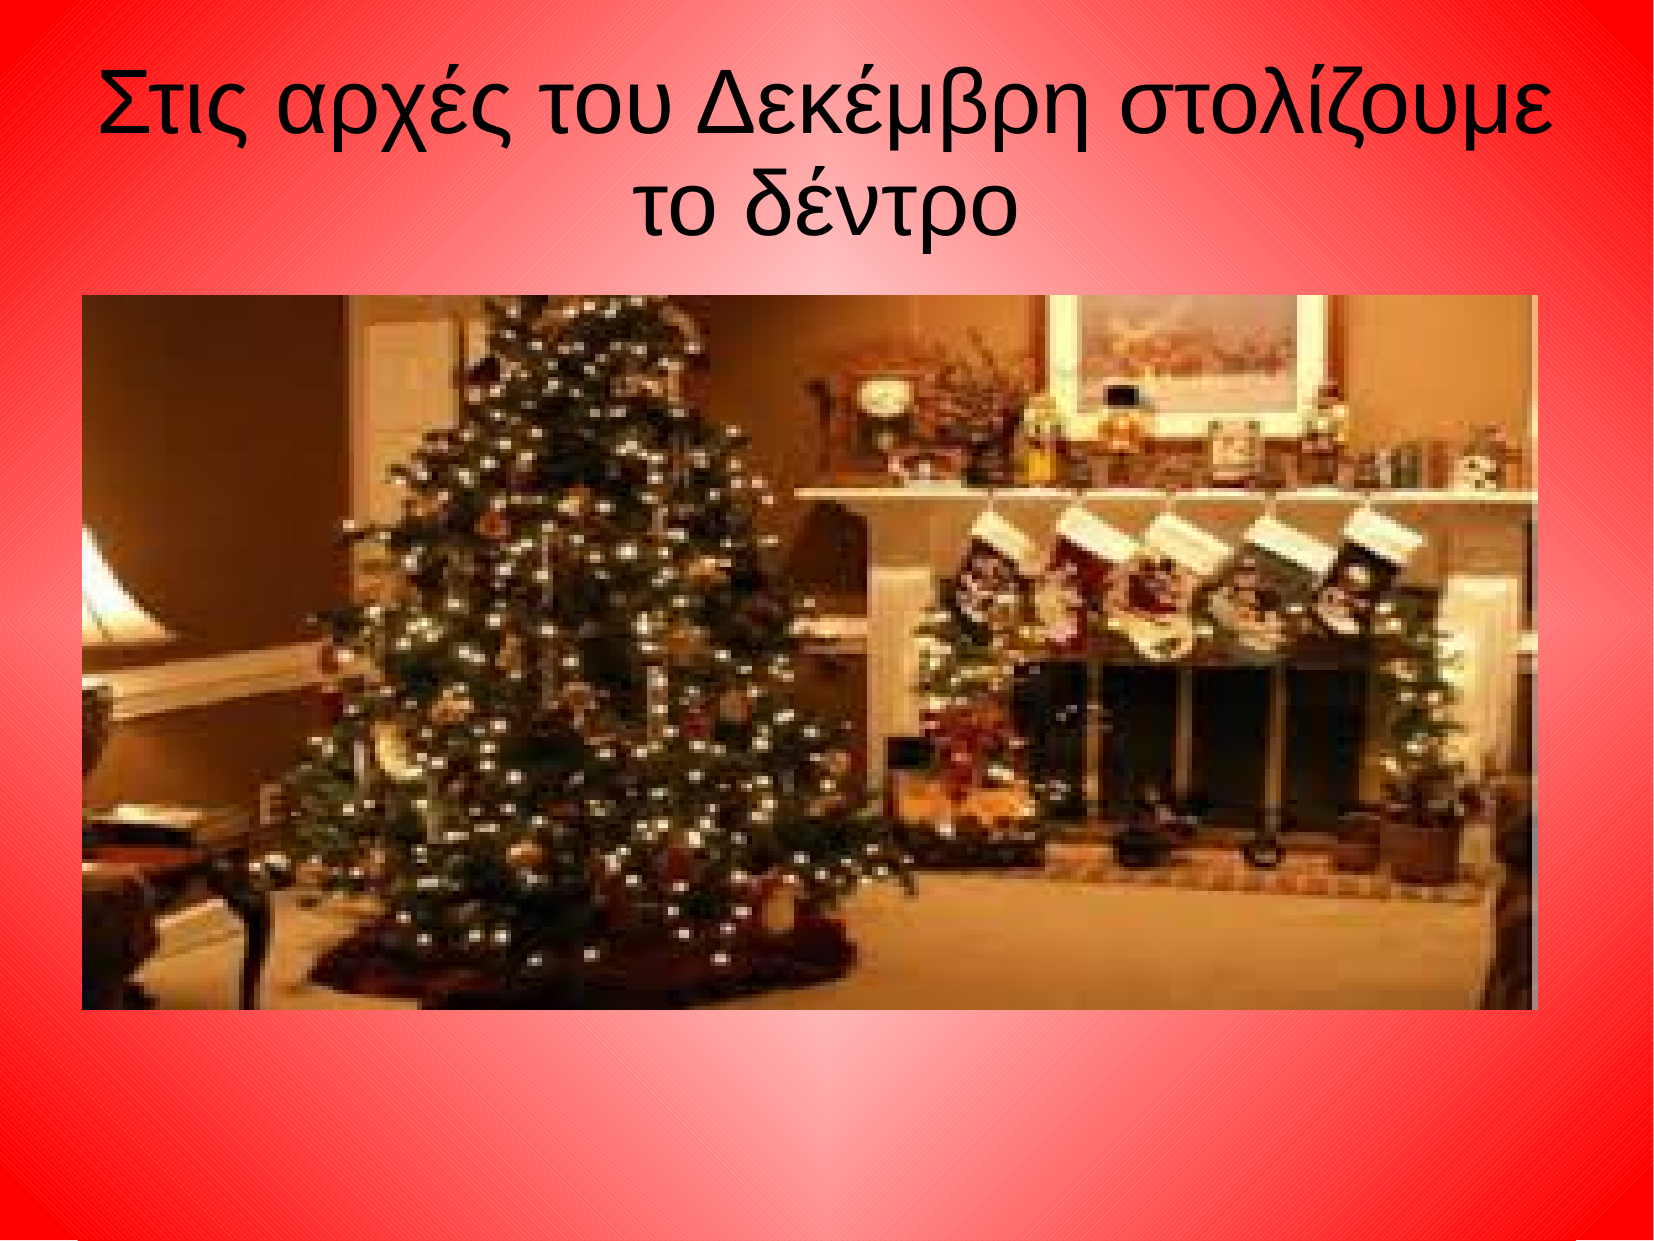

# Στις αρχές του Δεκέμβρη στολίζουμε το δέντρο